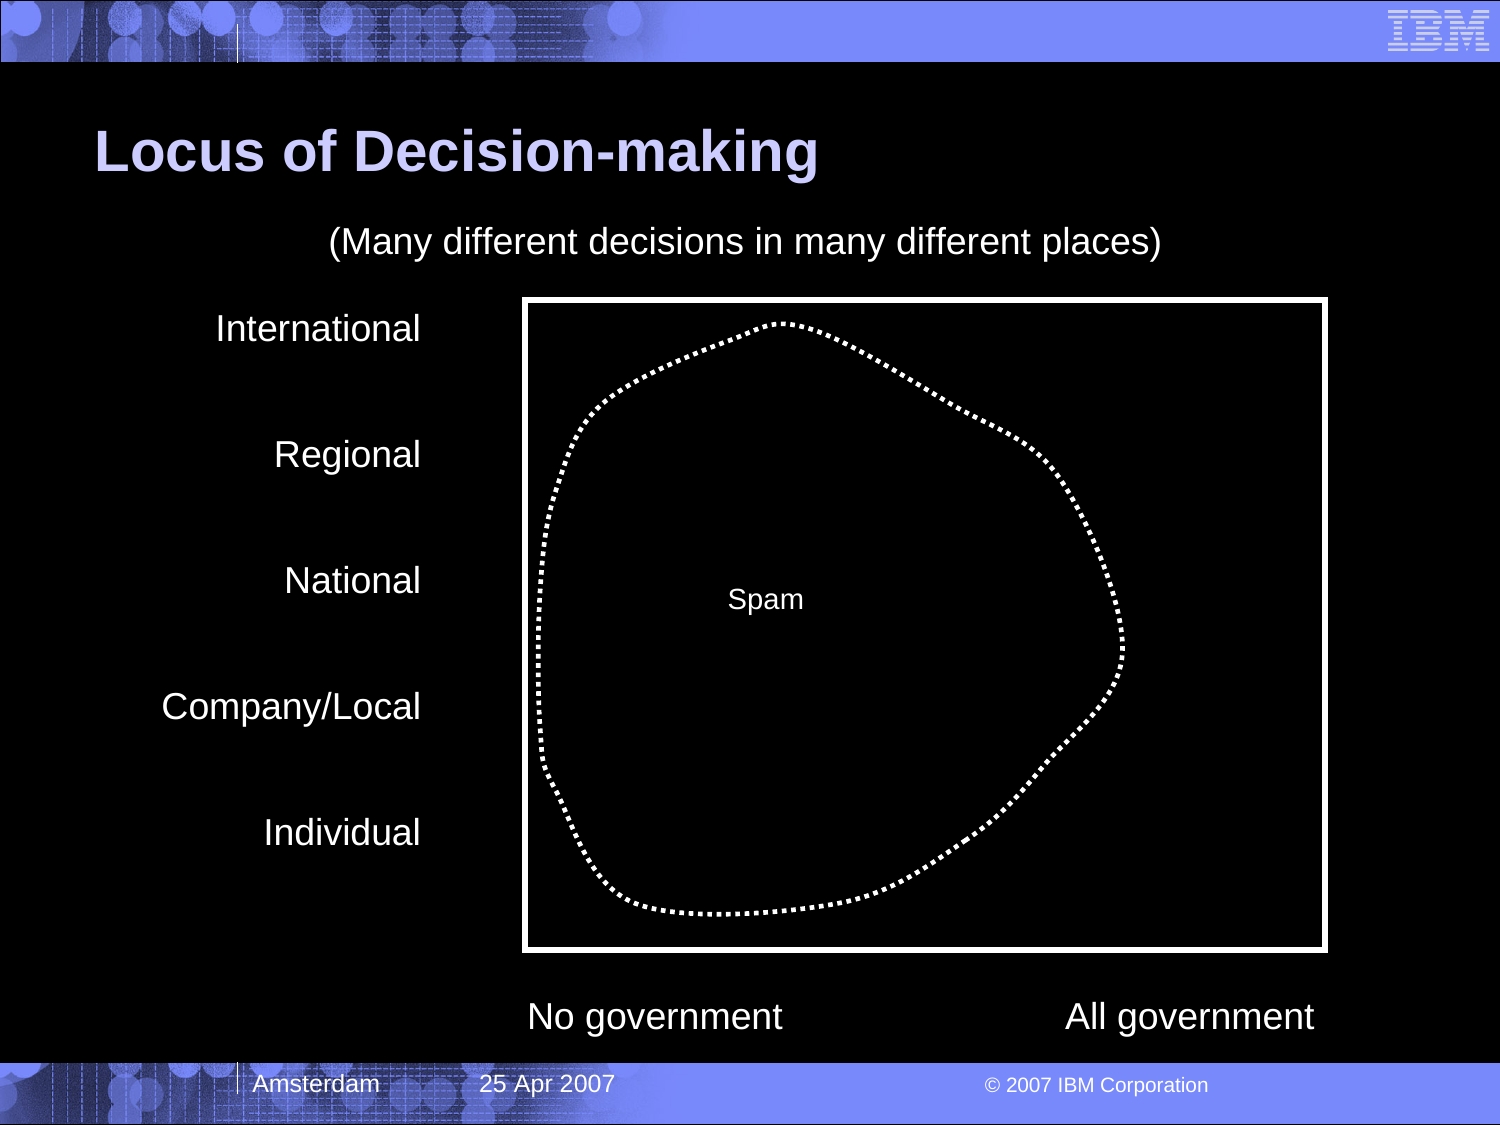

# Locus of Decision-making
(Many different decisions in many different places)
International
Regional
National
Company/Local
Individual
Spam
No government All government